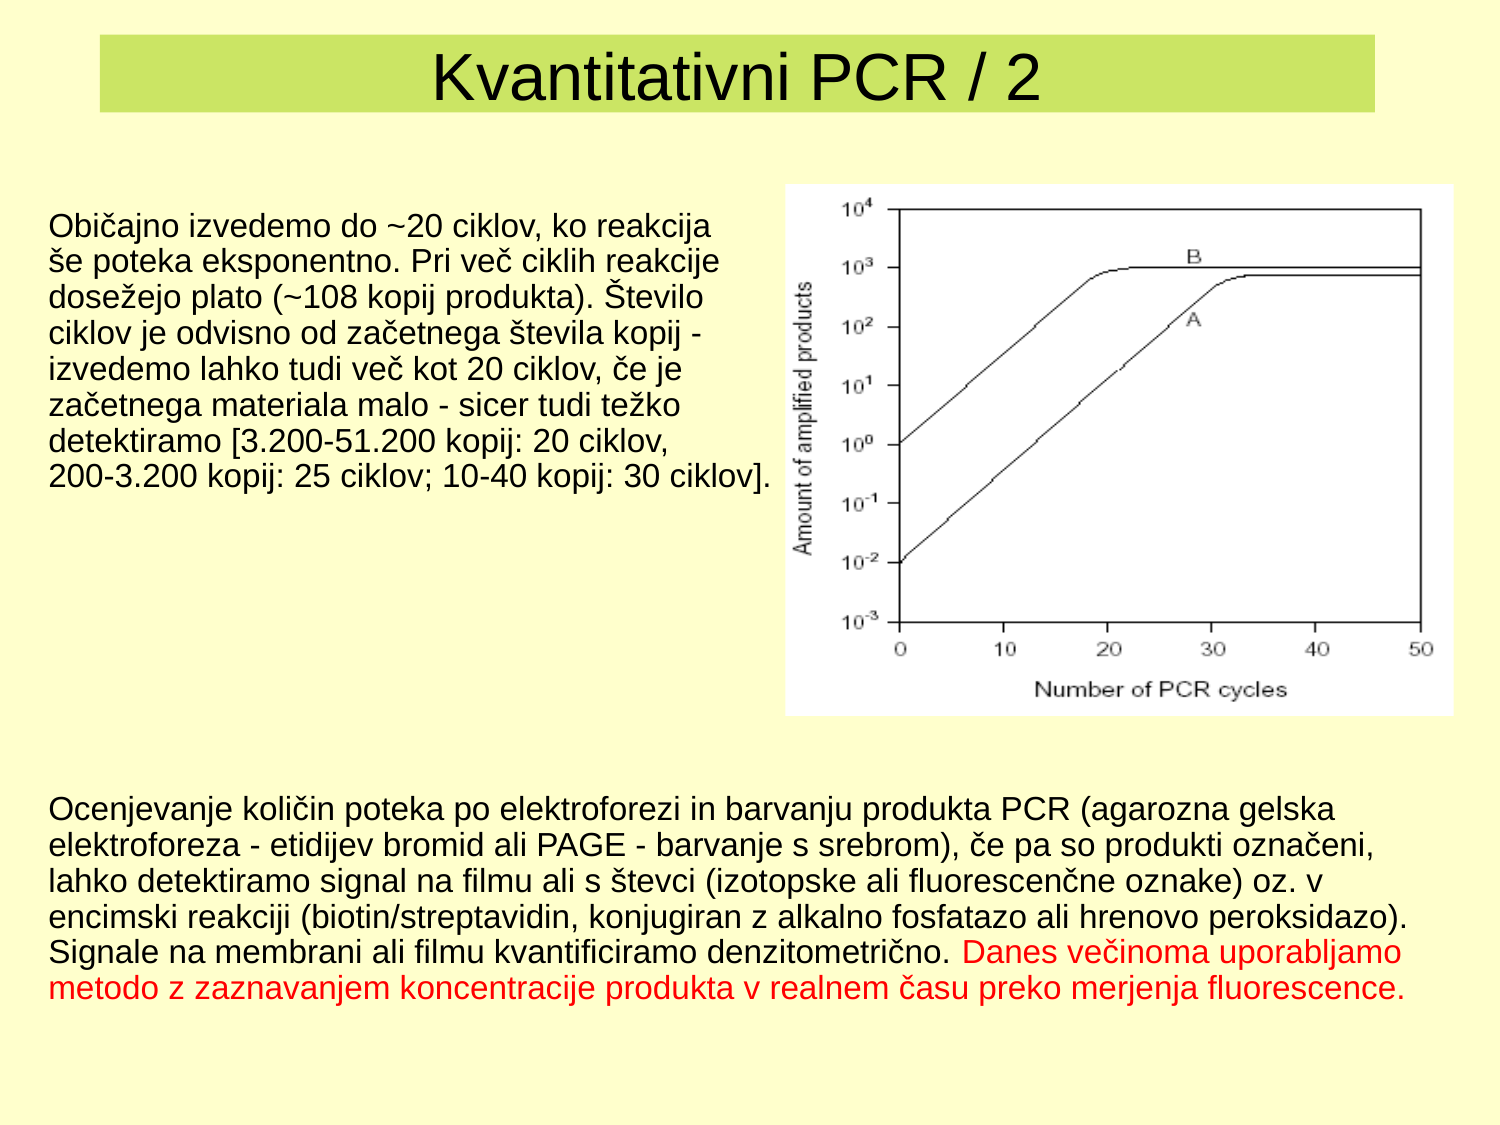

# Kvantitativni PCR / 2
Običajno izvedemo do ~20 ciklov, ko reakcija
še poteka eksponentno. Pri več ciklih reakcije
dosežejo plato (~108 kopij produkta). Število
ciklov je odvisno od začetnega števila kopij -
izvedemo lahko tudi več kot 20 ciklov, če je
začetnega materiala malo - sicer tudi težko
detektiramo [3.200-51.200 kopij: 20 ciklov,
200-3.200 kopij: 25 ciklov; 10-40 kopij: 30 ciklov].
Ocenjevanje količin poteka po elektroforezi in barvanju produkta PCR (agarozna gelska elektroforeza - etidijev bromid ali PAGE - barvanje s srebrom), če pa so produkti označeni, lahko detektiramo signal na filmu ali s števci (izotopske ali fluorescenčne oznake) oz. v encimski reakciji (biotin/streptavidin, konjugiran z alkalno fosfatazo ali hrenovo peroksidazo). Signale na membrani ali filmu kvantificiramo denzitometrično. Danes večinoma uporabljamo metodo z zaznavanjem koncentracije produkta v realnem času preko merjenja fluorescence.